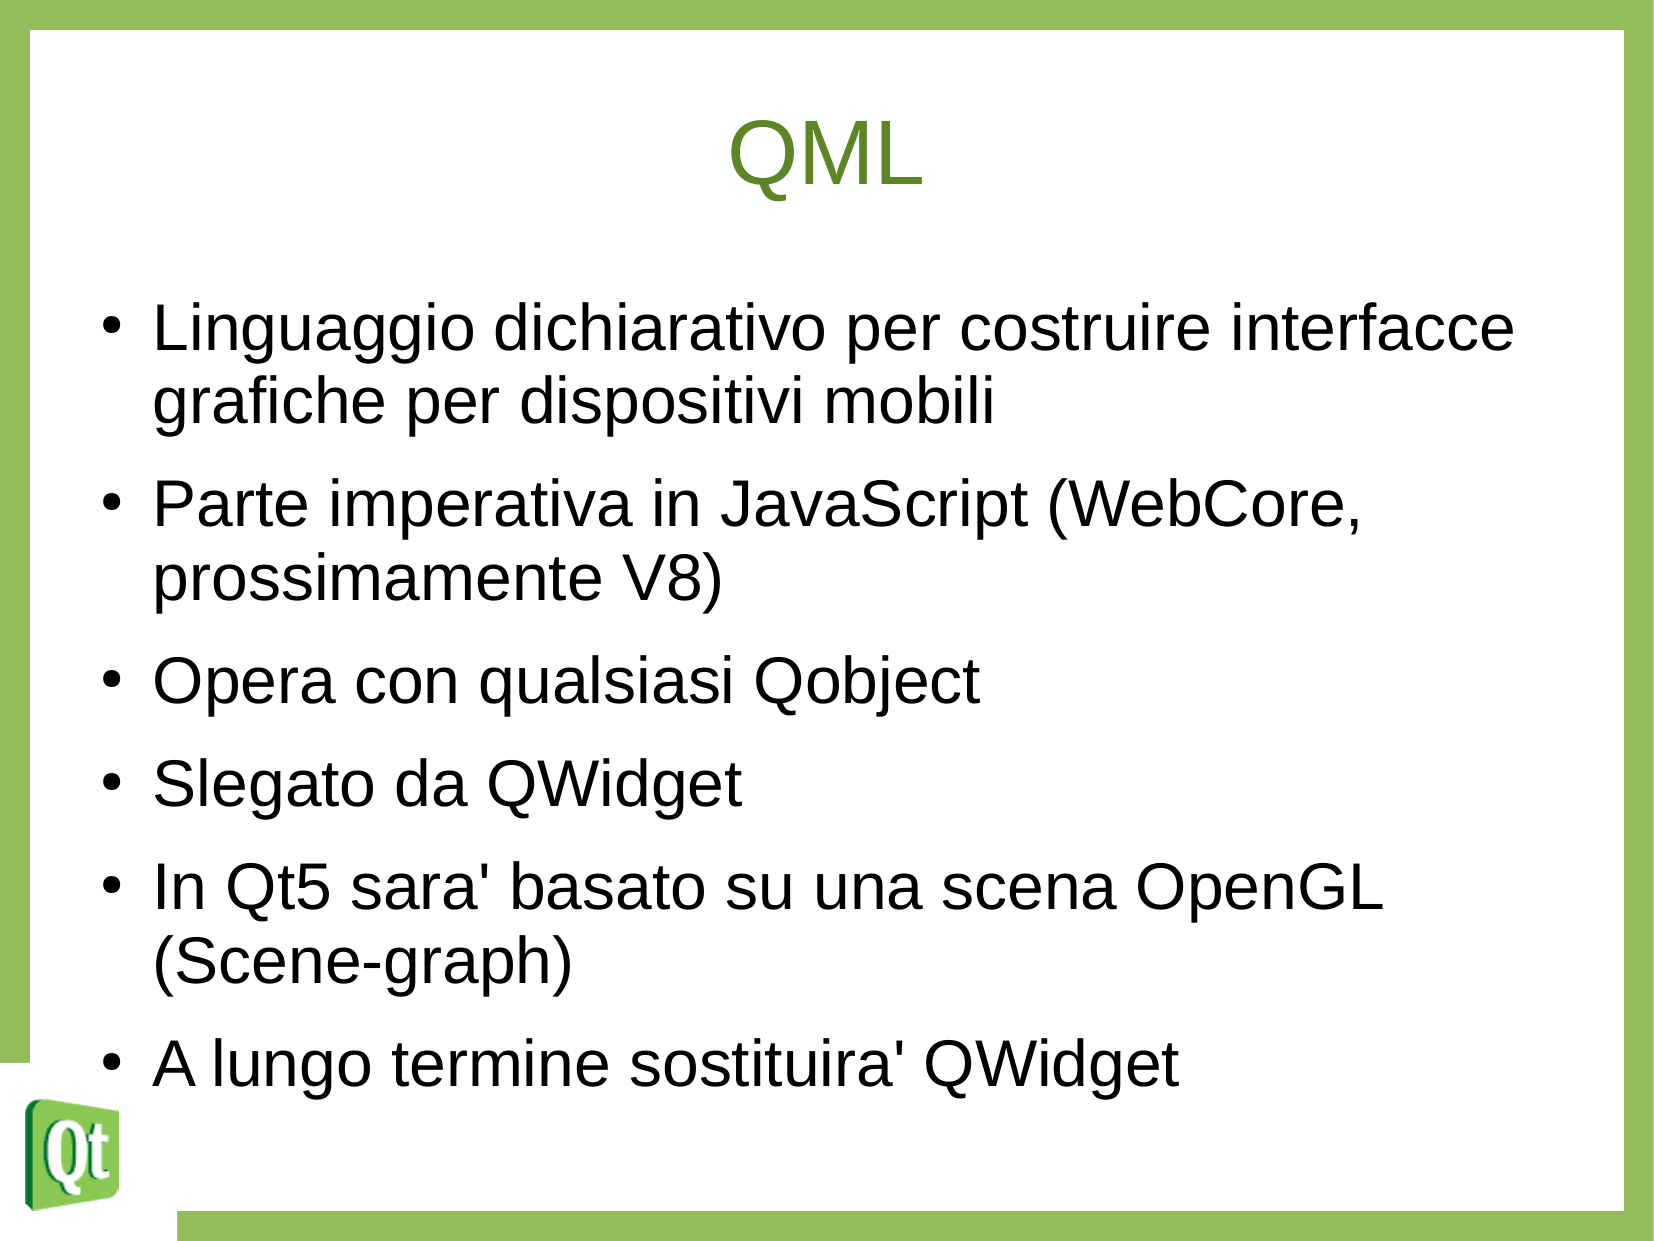

# QML
Linguaggio dichiarativo per costruire interfacce grafiche per dispositivi mobili
Parte imperativa in JavaScript (WebCore, prossimamente V8)
Opera con qualsiasi Qobject
Slegato da QWidget
In Qt5 sara' basato su una scena OpenGL (Scene-graph)
A lungo termine sostituira' QWidget